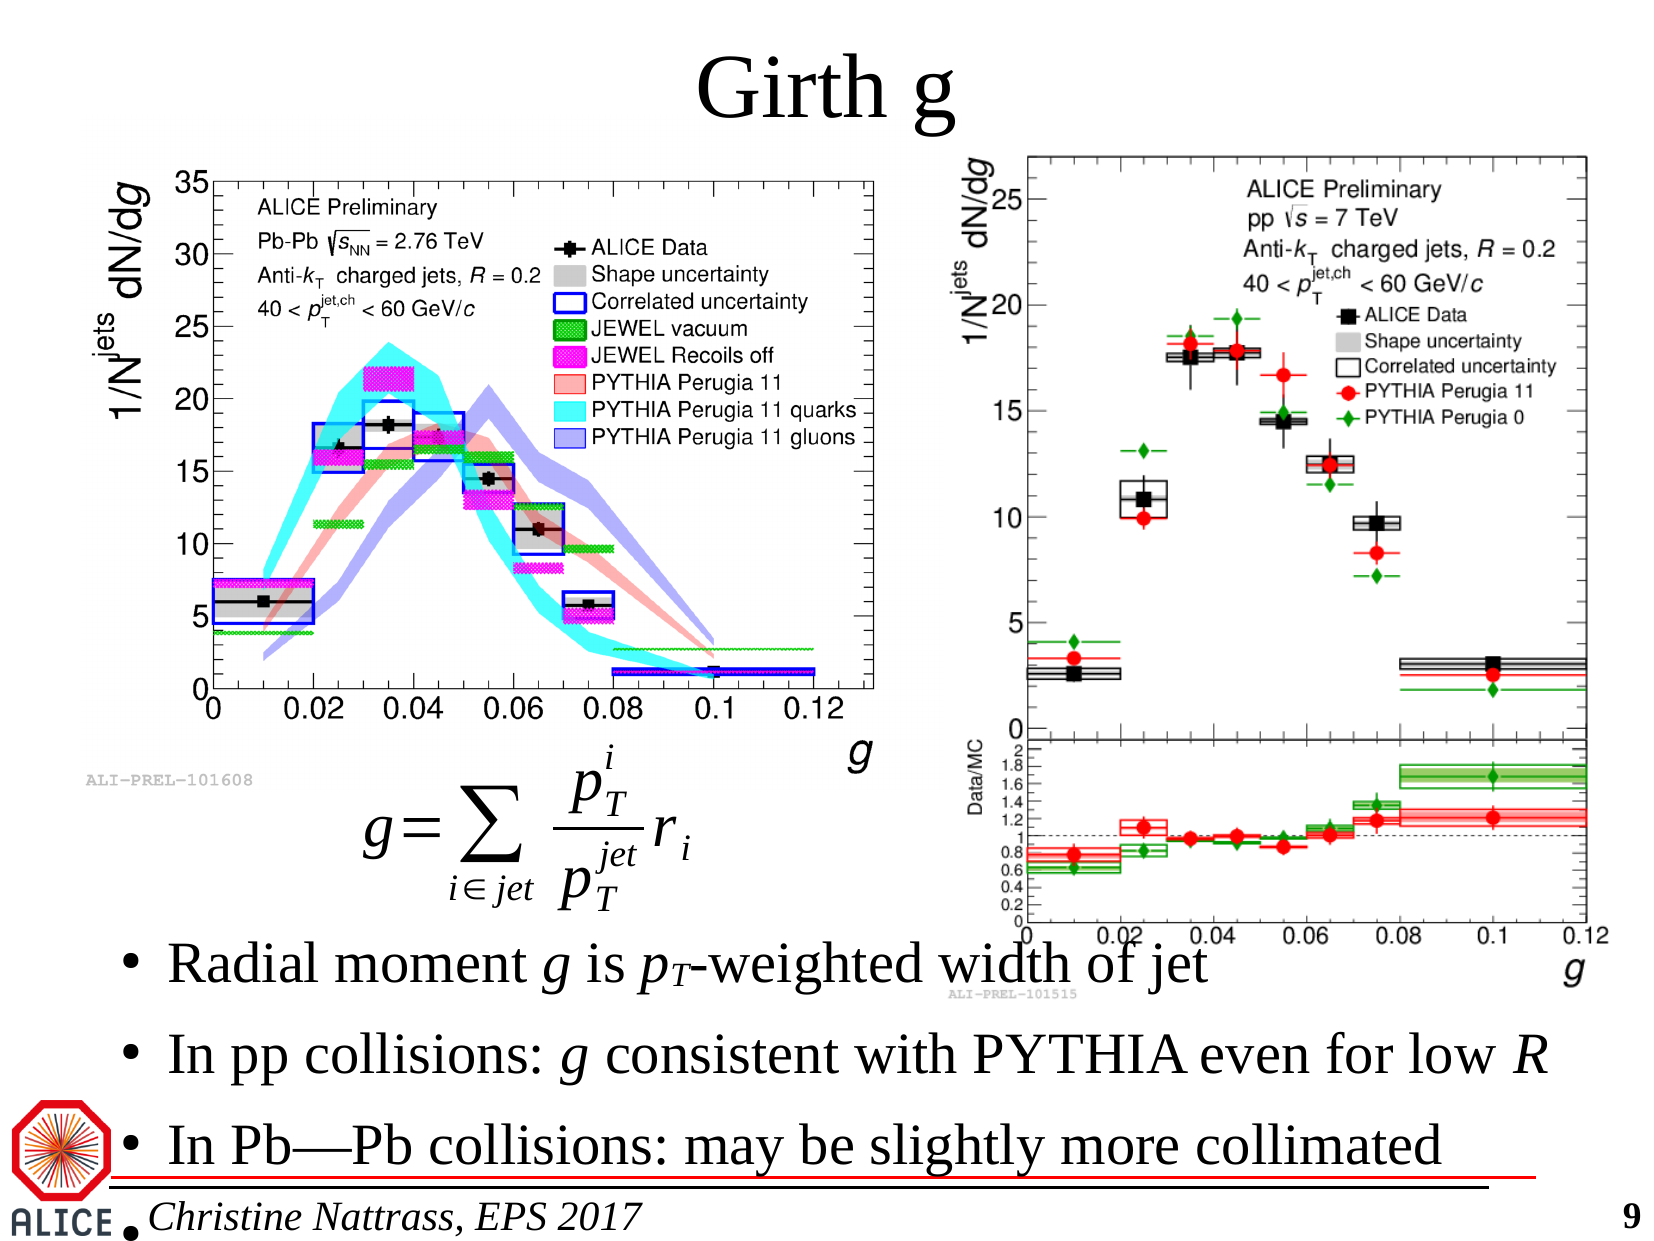

# Girth g
Radial moment g is pT-weighted width of jet
In pp collisions: g consistent with PYTHIA even for low R
In Pb—Pb collisions: may be slightly more collimated